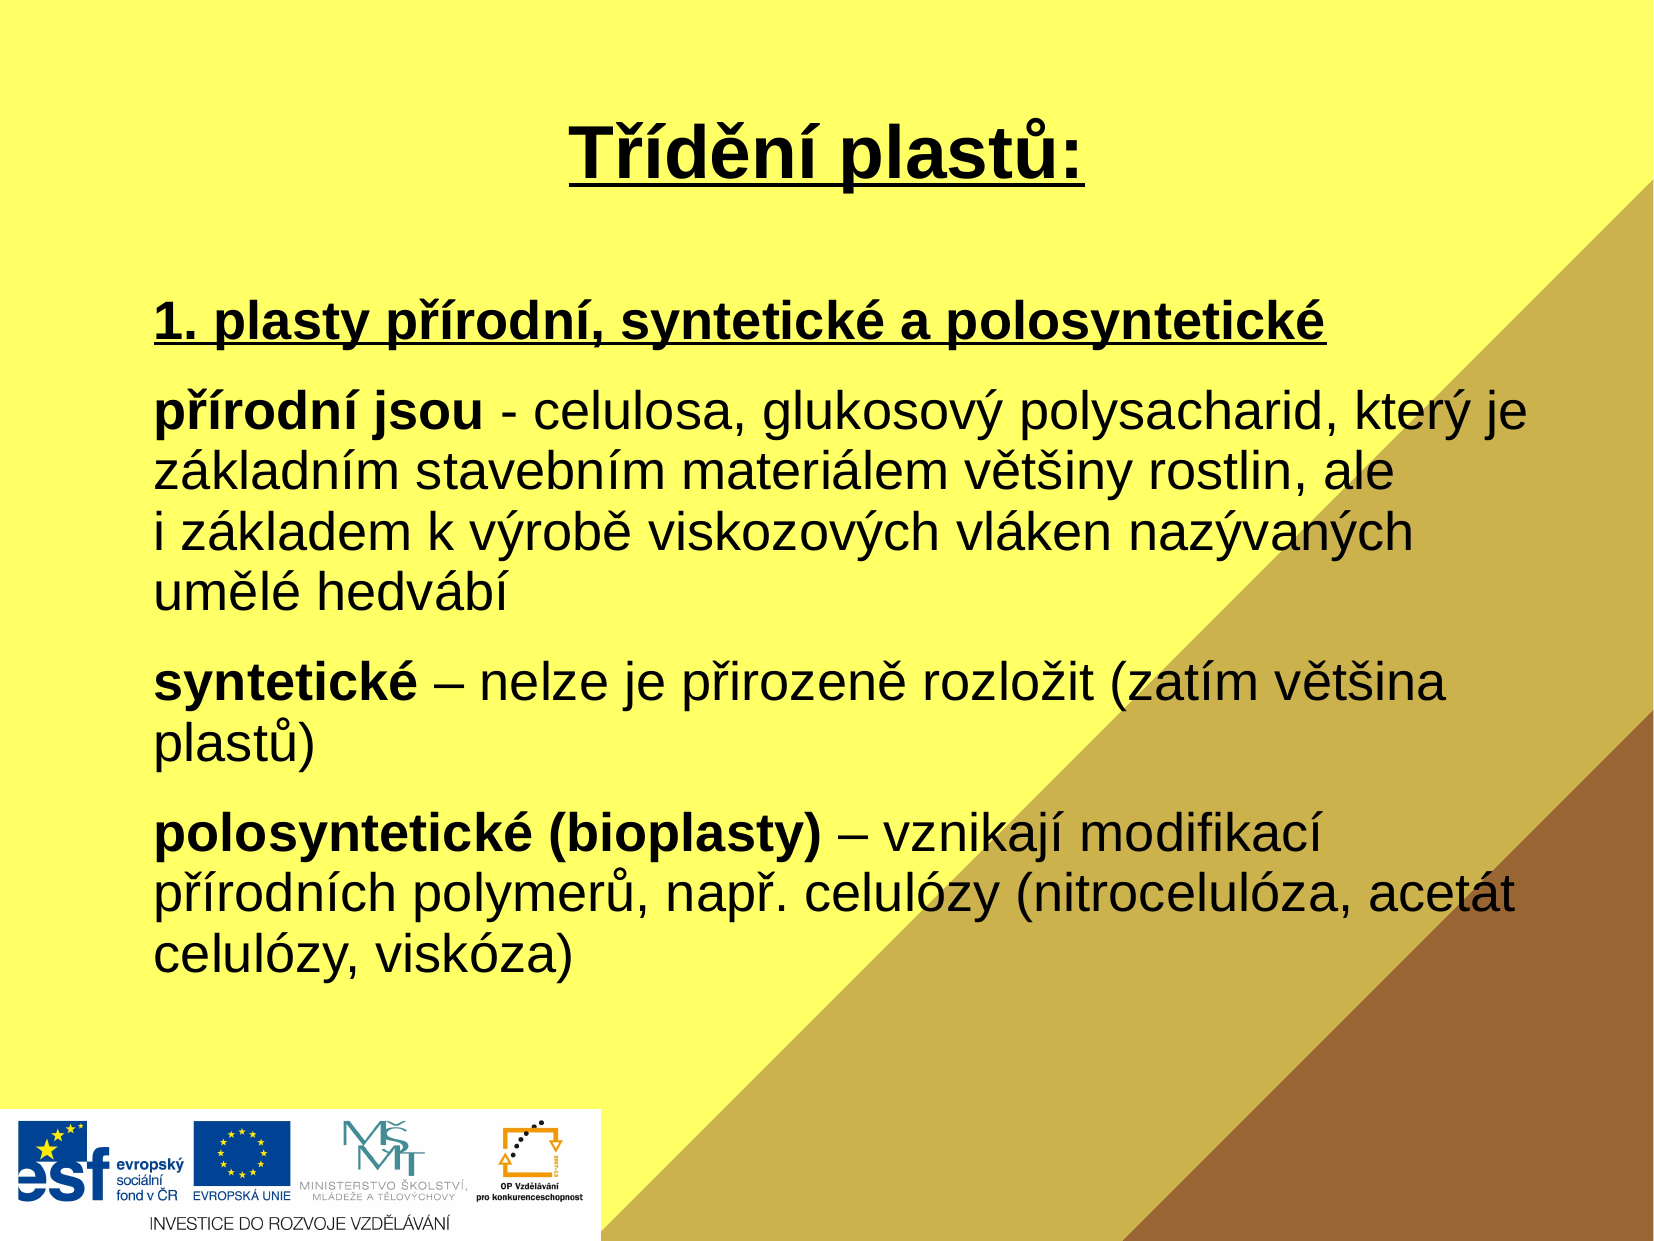

# Třídění plastů:
1. plasty přírodní, syntetické a polosyntetické
přírodní jsou - celulosa, glukosový polysacharid, který je základním stavebním materiálem většiny rostlin, ale i základem k výrobě viskozových vláken nazývaných umělé hedvábí
syntetické – nelze je přirozeně rozložit (zatím většina plastů)
polosyntetické (bioplasty) – vznikají modifikací přírodních polymerů, např. celulózy (nitrocelulóza, acetát celulózy, viskóza)